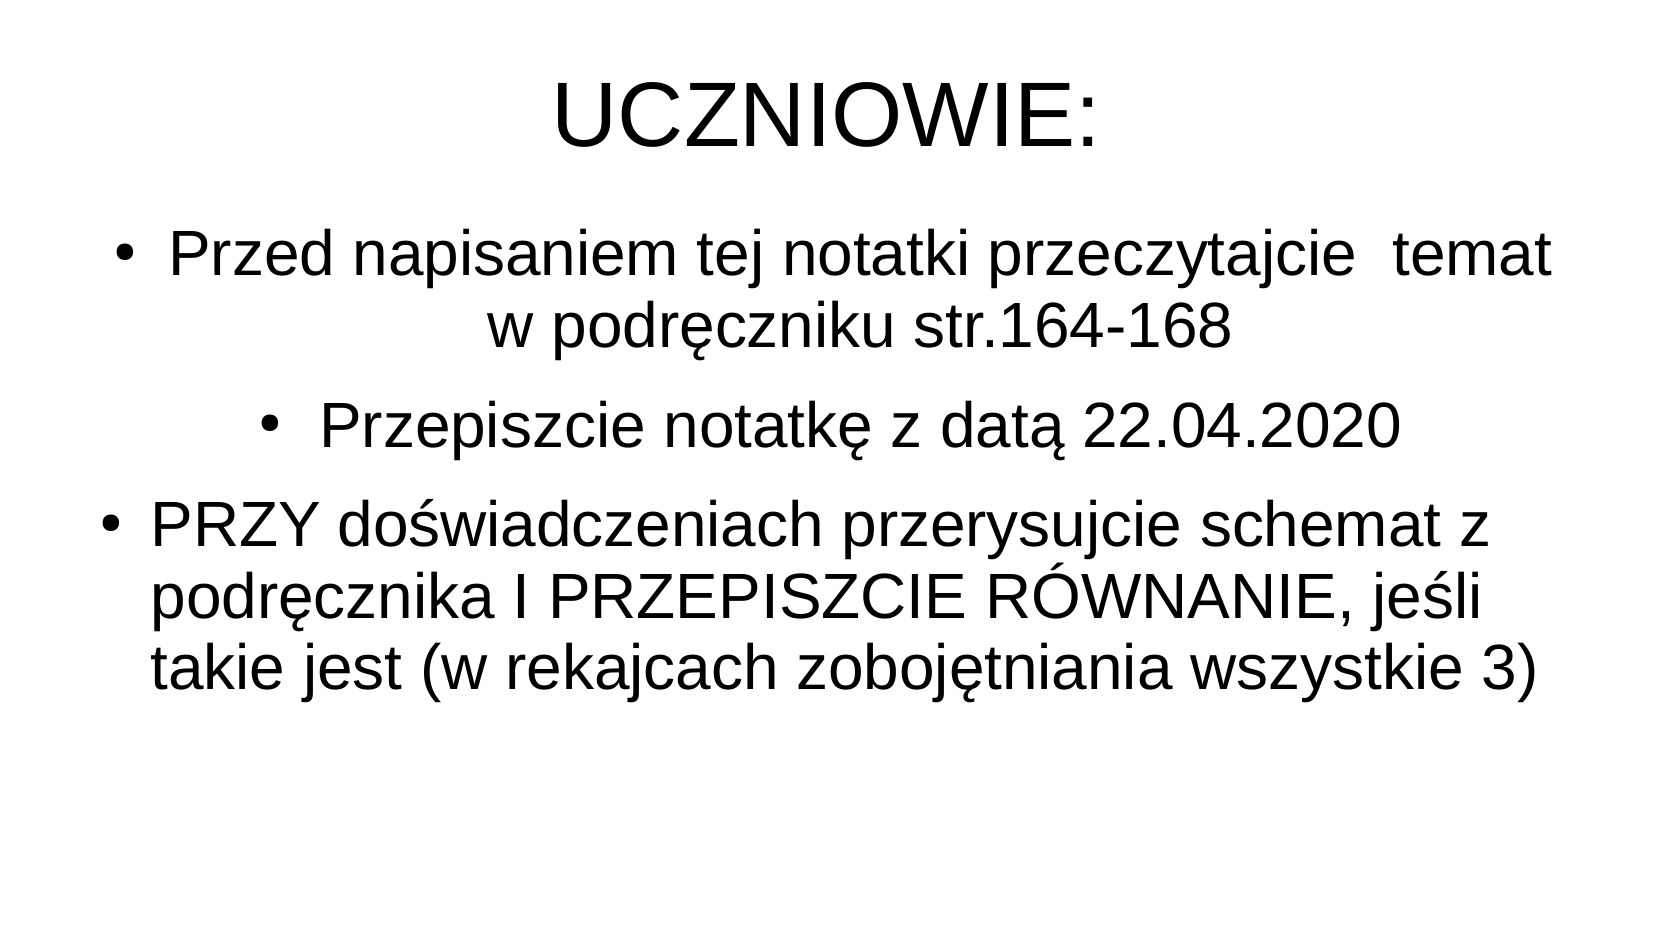

# UCZNIOWIE:
Przed napisaniem tej notatki przeczytajcie temat w podręczniku str.164-168
Przepiszcie notatkę z datą 22.04.2020
PRZY doświadczeniach przerysujcie schemat z podręcznika I PRZEPISZCIE RÓWNANIE, jeśli takie jest (w rekajcach zobojętniania wszystkie 3)